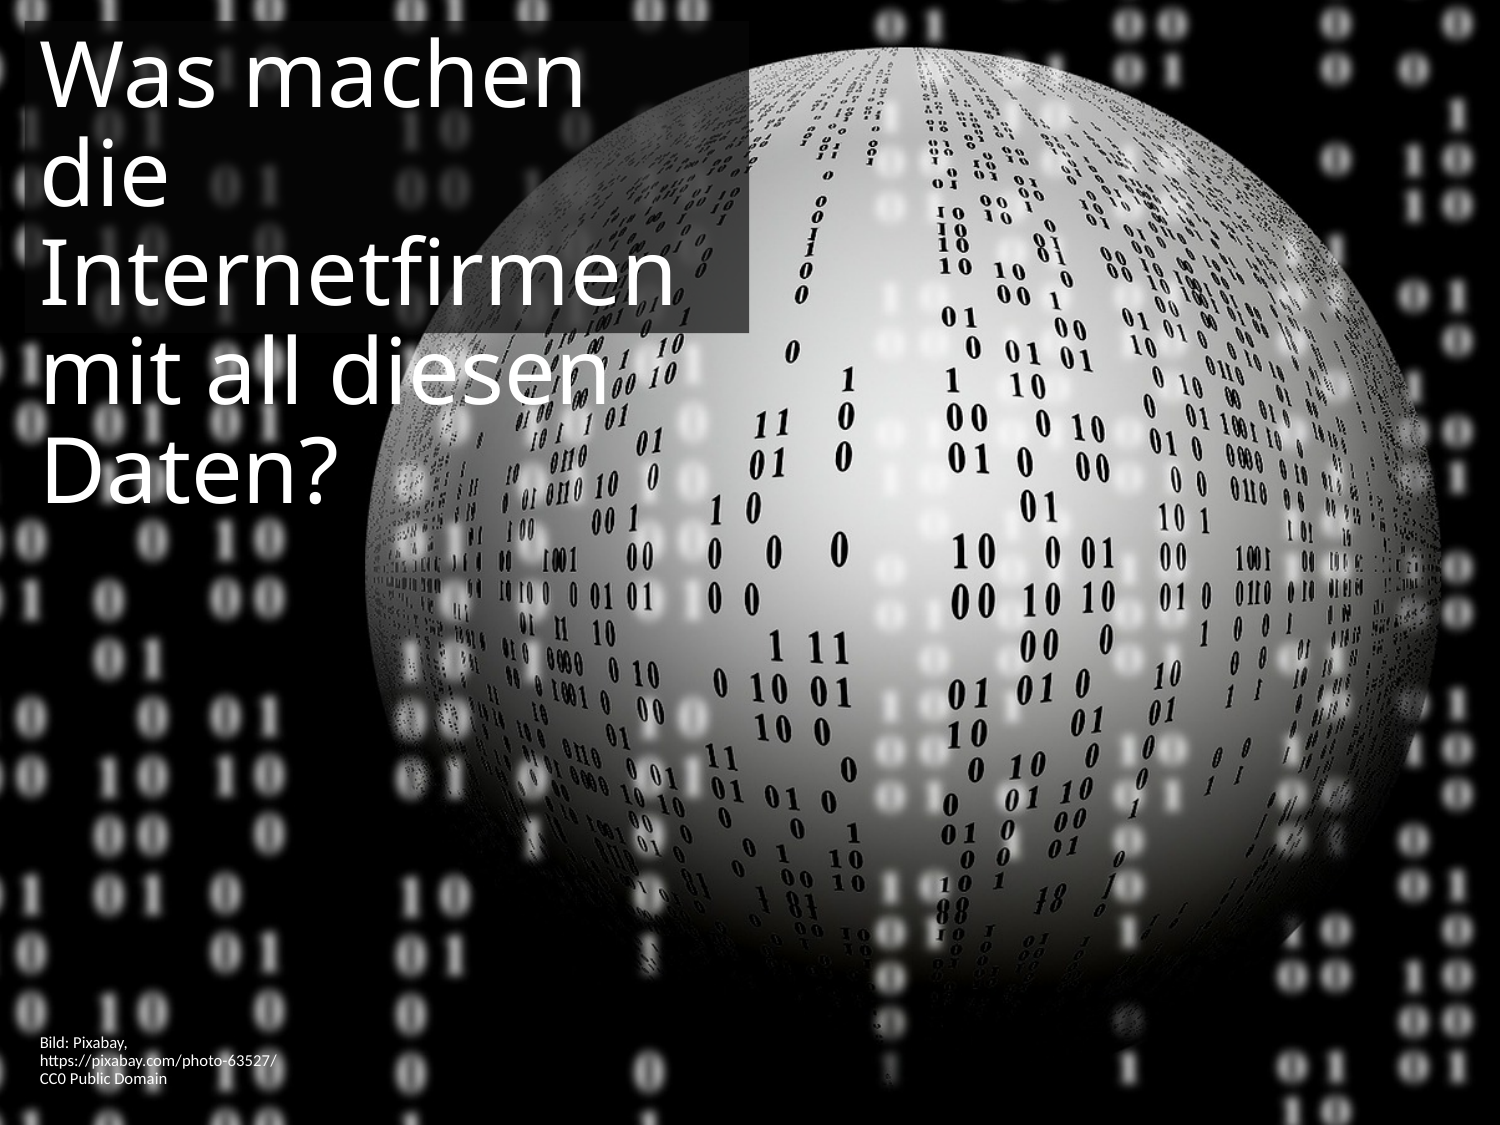

# Was machen die Internetfirmen mit all diesen Daten?
Bild: Pixabay,
https://pixabay.com/photo-63527/
CC0 Public Domain